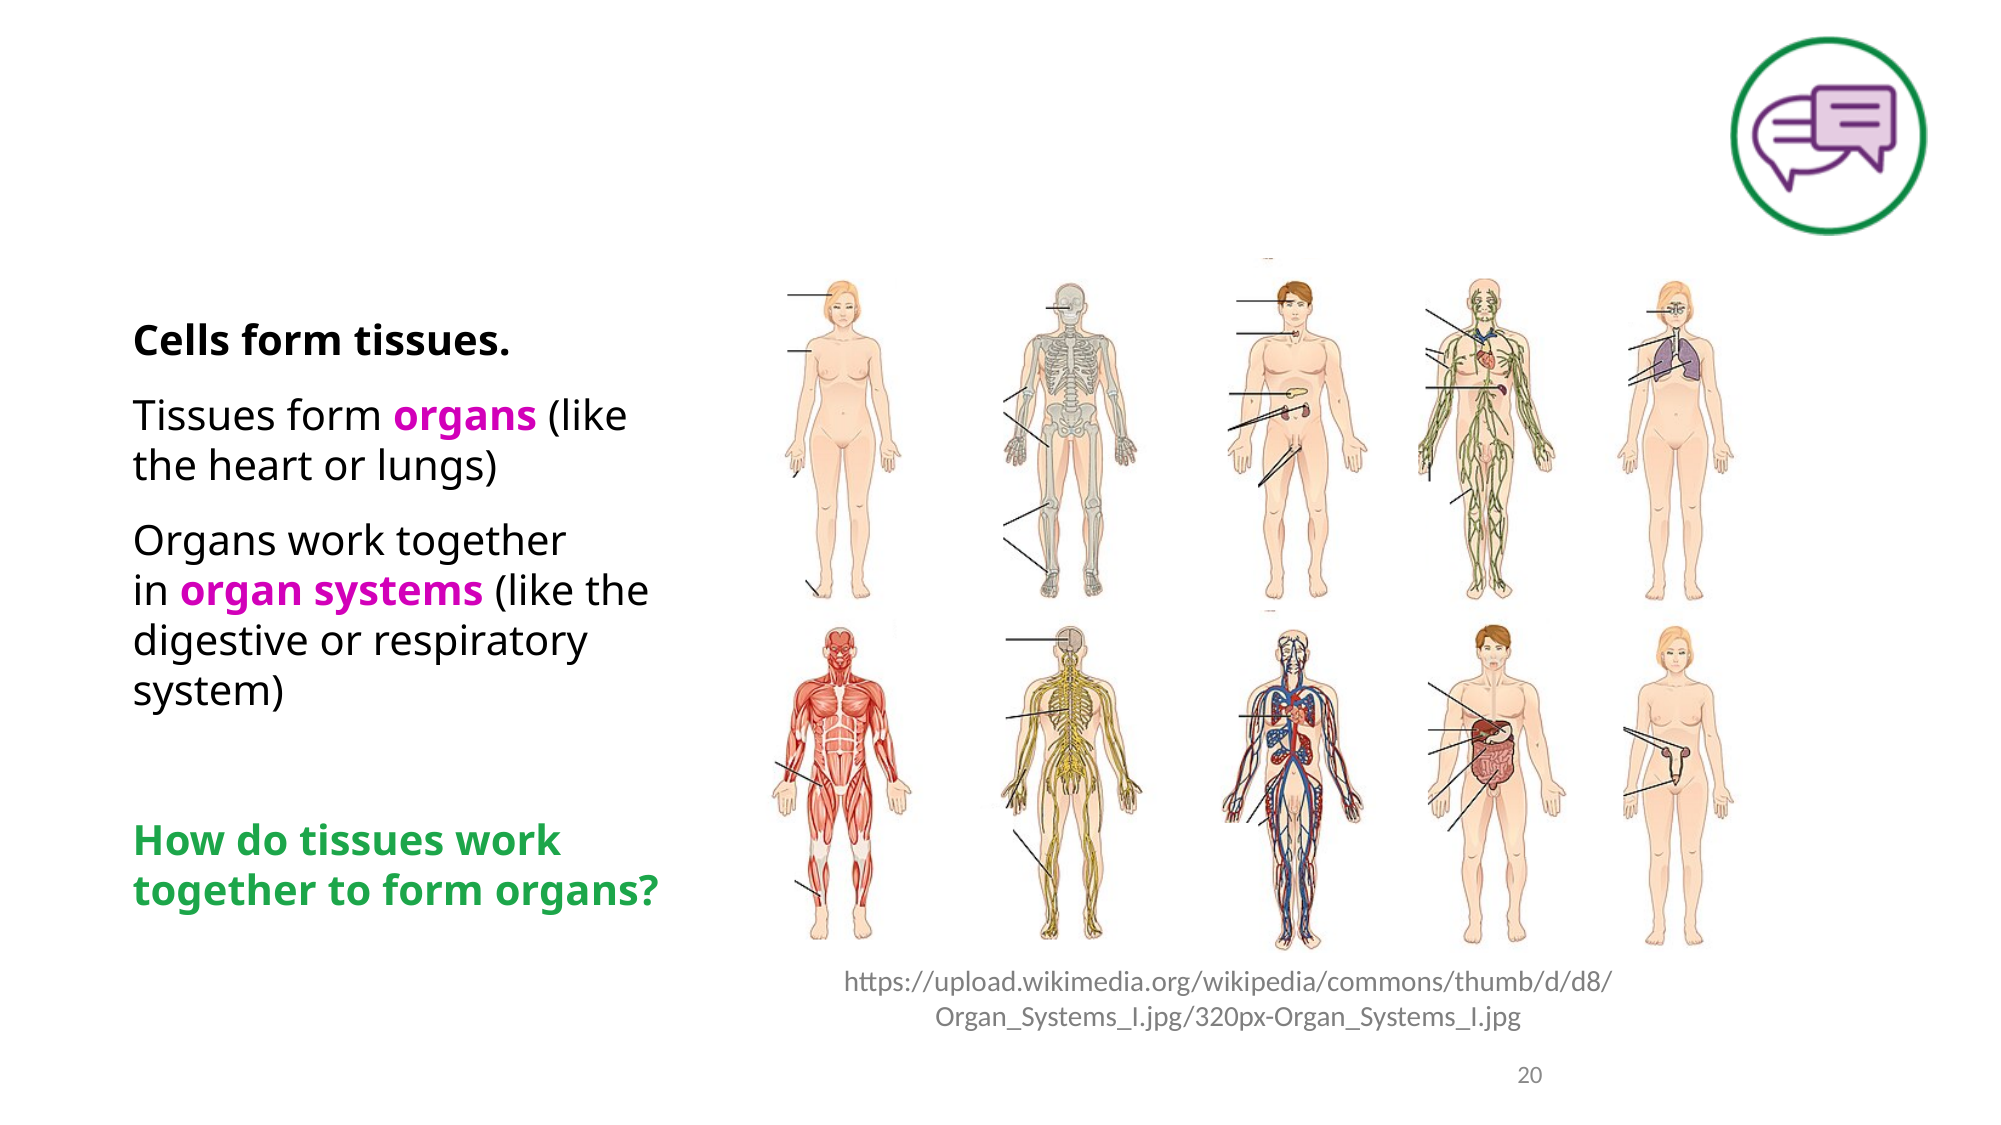

Cells to Tissues to Organs
Cells form tissues.
Tissues form organs (like the heart or lungs)
Organs work together in organ systems (like the digestive or respiratory system)
How do tissues work together to form organs?
https://upload.wikimedia.org/wikipedia/commons/thumb/d/d8/Organ_Systems_I.jpg/320px-Organ_Systems_I.jpg